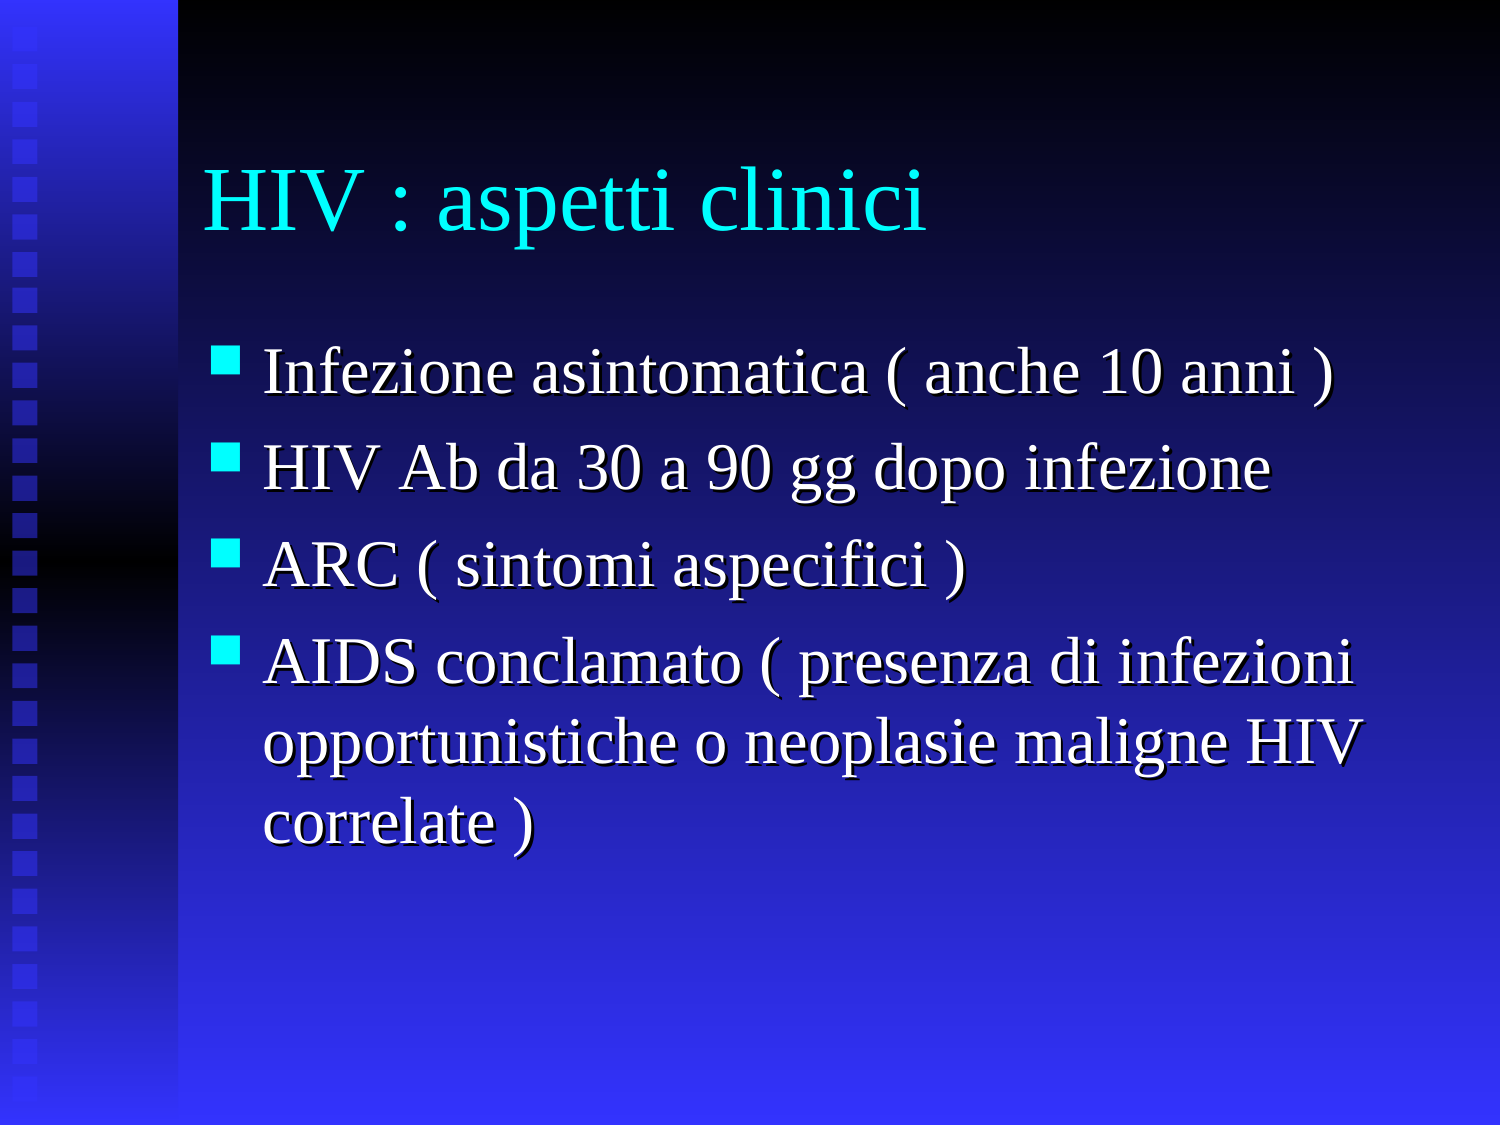

HIV : aspetti clinici
Infezione asintomatica ( anche 10 anni )
HIV Ab da 30 a 90 gg dopo infezione
ARC ( sintomi aspecifici )
AIDS conclamato ( presenza di infezioni opportunistiche o neoplasie maligne HIV correlate )